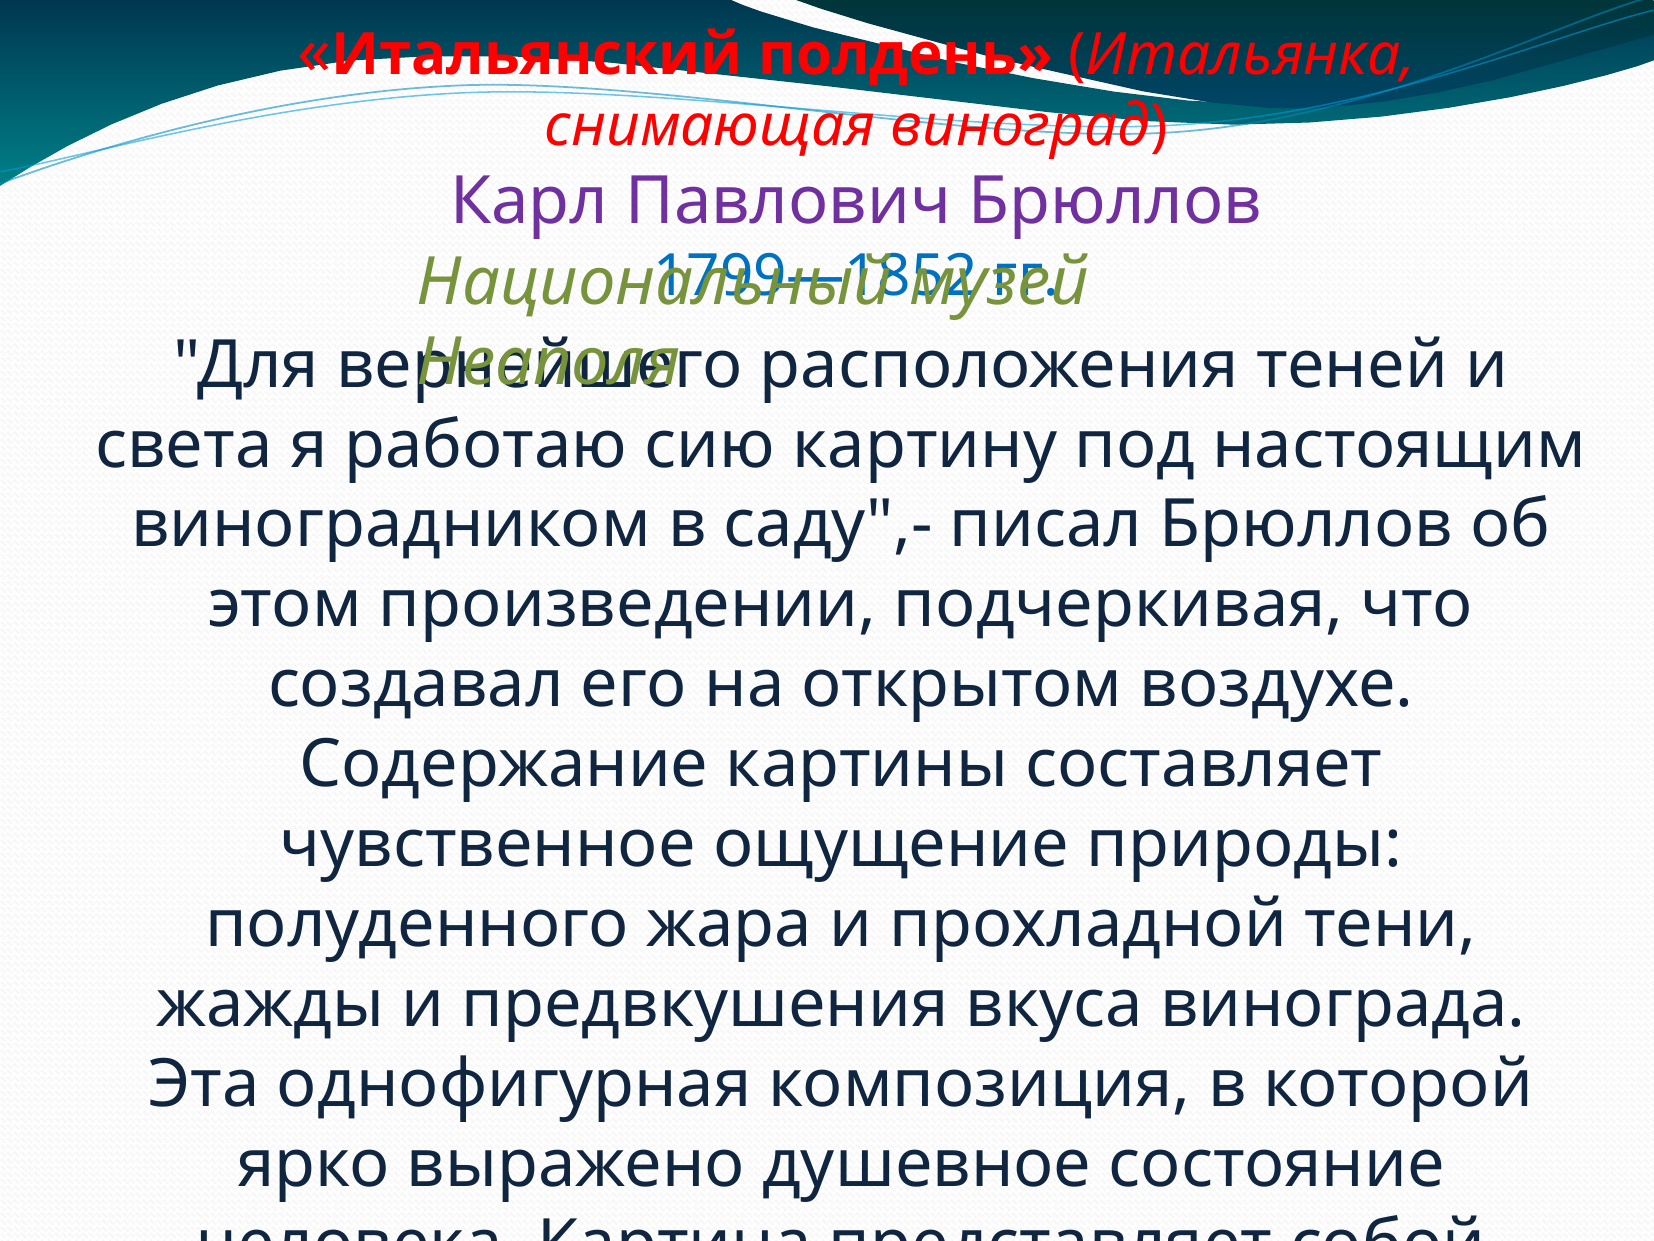

«Итальянский полдень» (Итальянка, снимающая виноград)
Карл Павлович Брюллов
1799—1852 гг.
Национальный музей Неаполя
"Для вернейшего расположения теней и света я работаю сию картину под настоящим виноградником в саду",- писал Брюллов об этом произведении, подчеркивая, что создавал его на открытом воздухе. Содержание картины составляет чувственное ощущение природы: полуденного жара и прохладной тени, жажды и предвкушения вкуса винограда. Эта однофигурная композиция, в которой ярко выражено душевное состояние человека. Картина представляет собой высшую точку, достигнутую Брюлловым в этой группе работ, развивающих тему взаимодействия человека и природы.